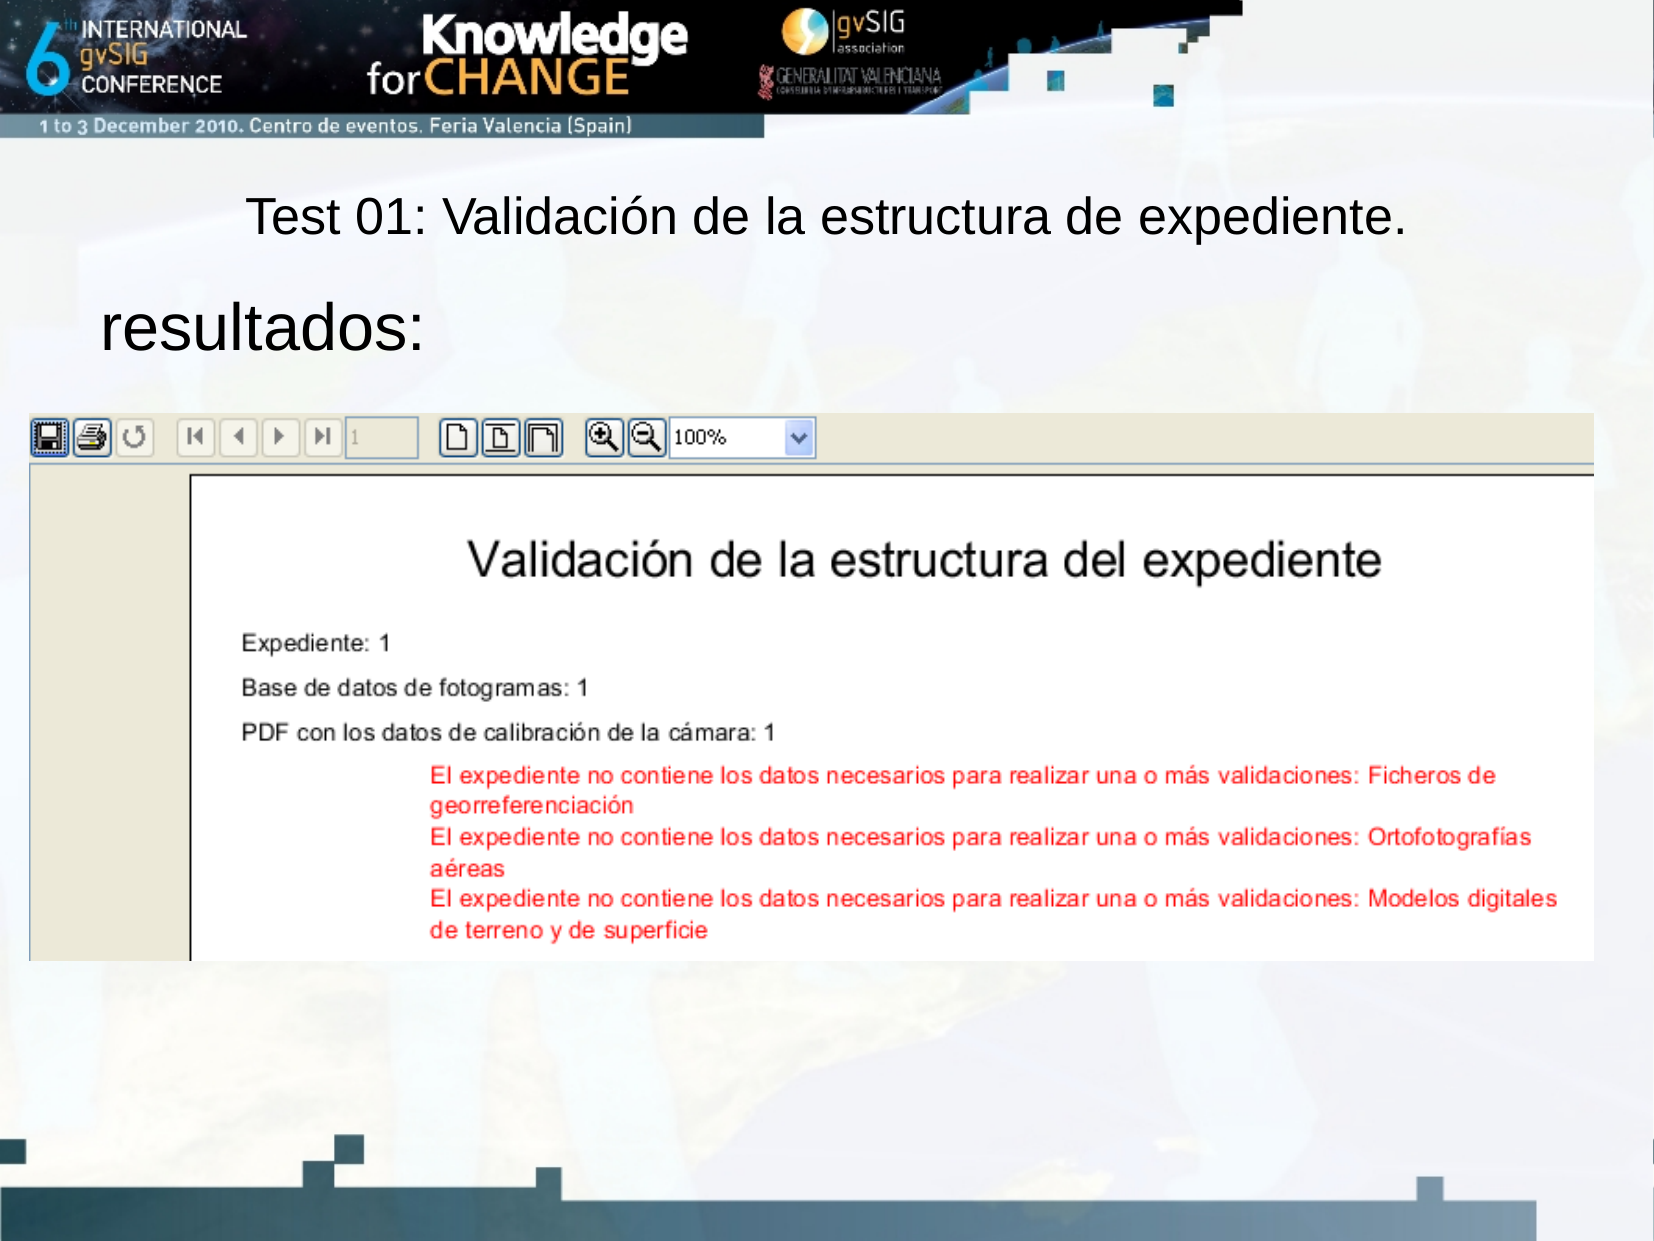

# Test 01: Validación de la estructura de expediente.
resultados: